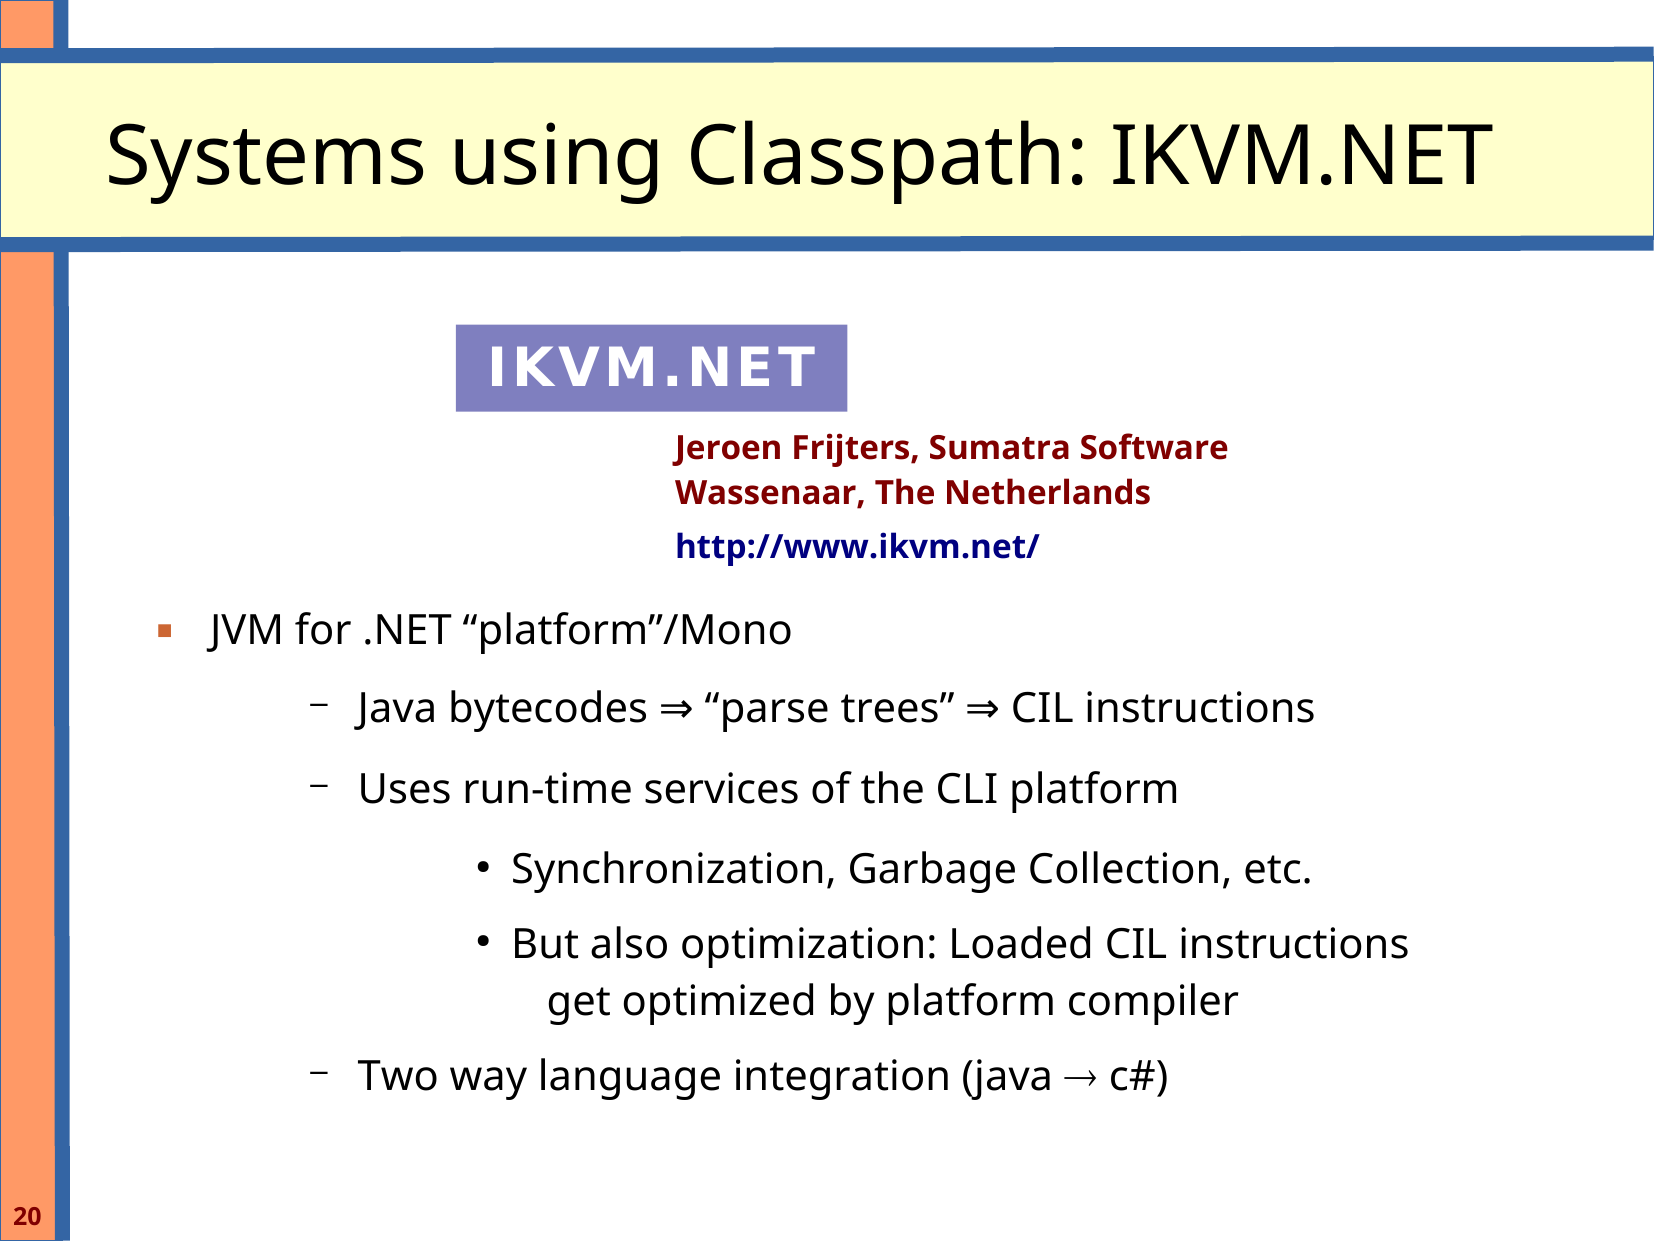

# Systems using Classpath: IKVM.NET
IKVM.NET
Jeroen Frijters, Sumatra Software
Wassenaar, The Netherlands
http://www.ikvm.net/
JVM for .NET “platform”/Mono
Java bytecodes ⇒ “parse trees” ⇒ CIL instructions
Uses run-time services of the CLI platform
Synchronization, Garbage Collection, etc.
But also optimization: Loaded CIL instructions
get optimized by platform compiler
Two way language integration (java  c#)